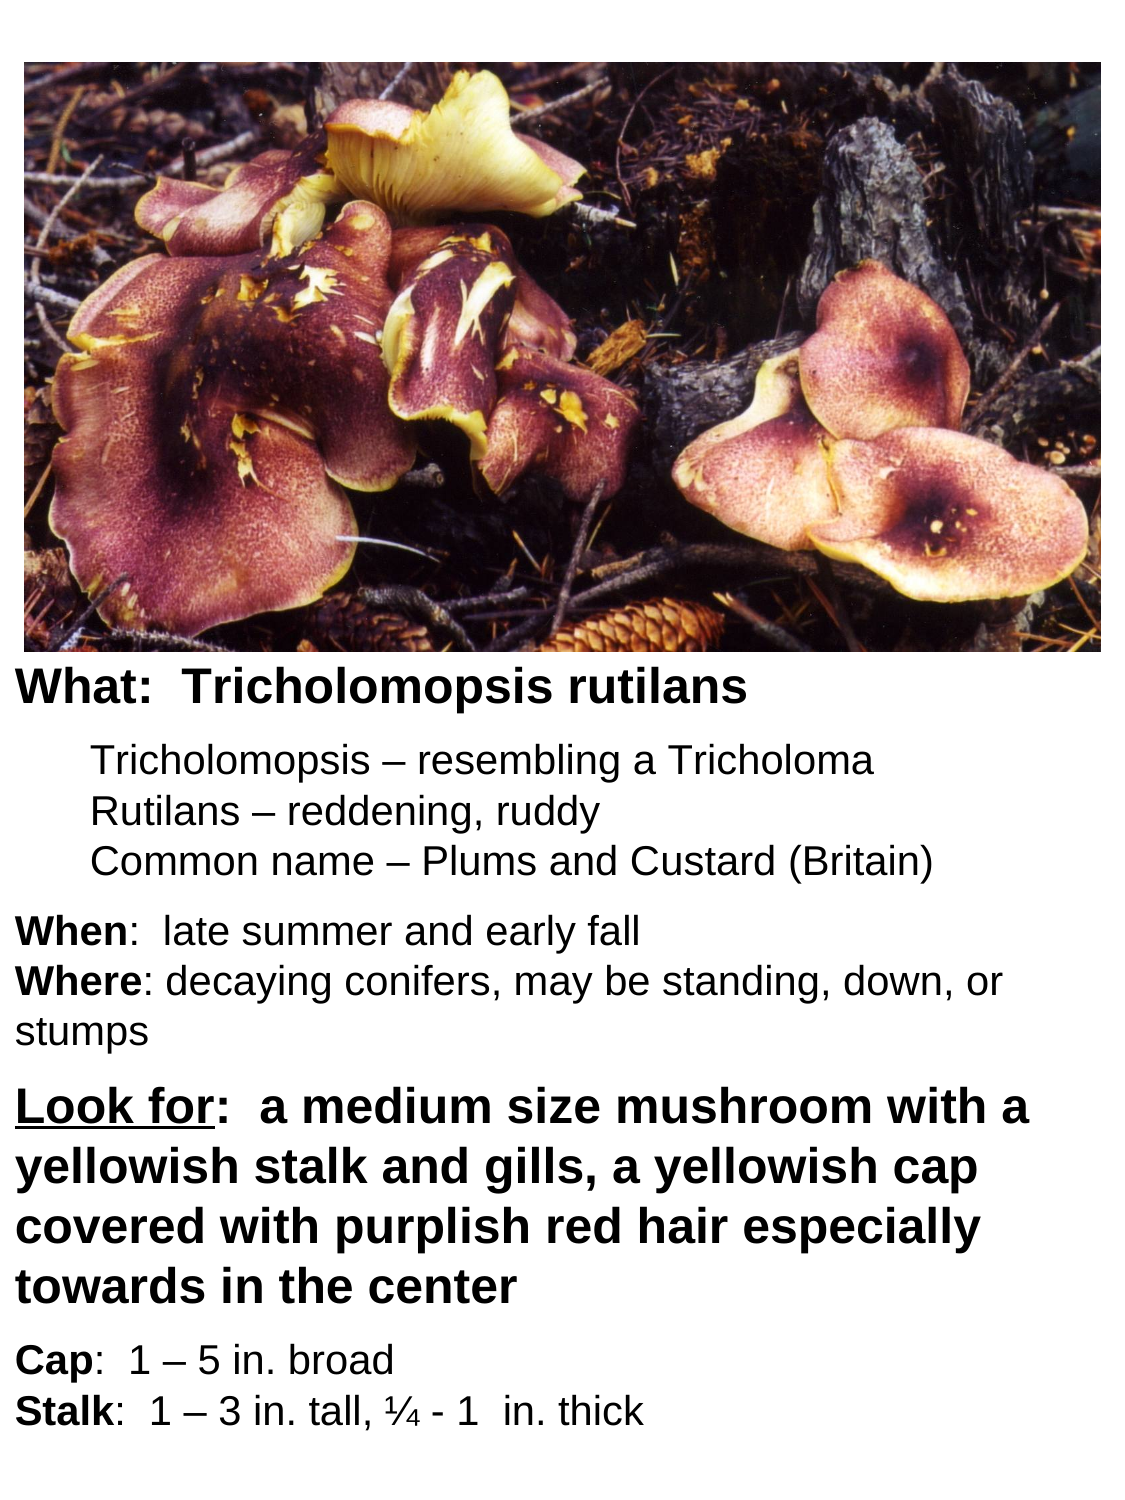

What: Tricholomopsis rutilans
Tricholomopsis – resembling a Tricholoma
Rutilans – reddening, ruddy
Common name – Plums and Custard (Britain)
When: late summer and early fall
Where: decaying conifers, may be standing, down, or stumps
Look for: a medium size mushroom with a yellowish stalk and gills, a yellowish cap covered with purplish red hair especially towards in the center
Cap: 1 – 5 in. broad
Stalk: 1 – 3 in. tall, ¼ - 1  in. thick